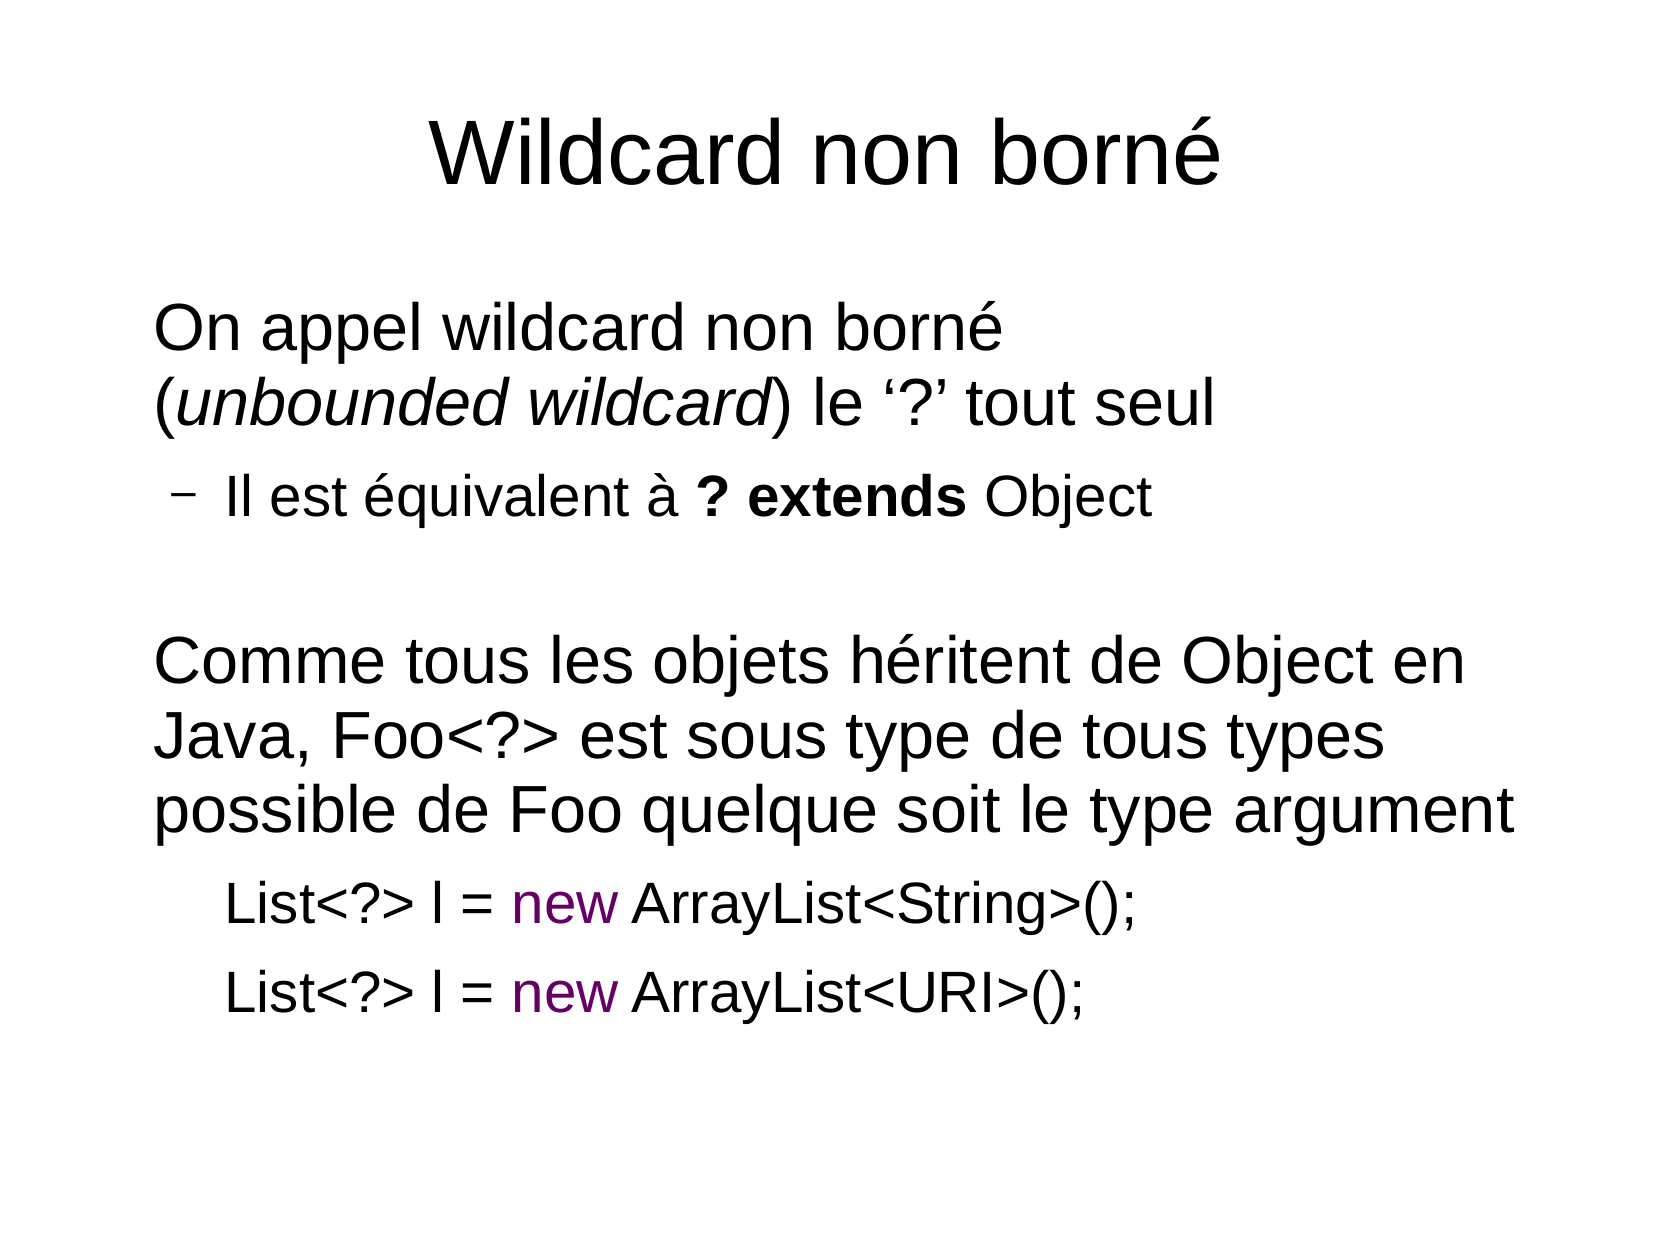

# Wildcard non borné
On appel wildcard non borné
(unbounded wildcard) le ‘?’ tout seul
Il est équivalent à ? extends Object
Comme tous les objets héritent de Object en Java, Foo<?> est sous type de tous types possible de Foo quelque soit le type argument
List<?> l = new ArrayList<String>();
List<?> l = new ArrayList<URI>();